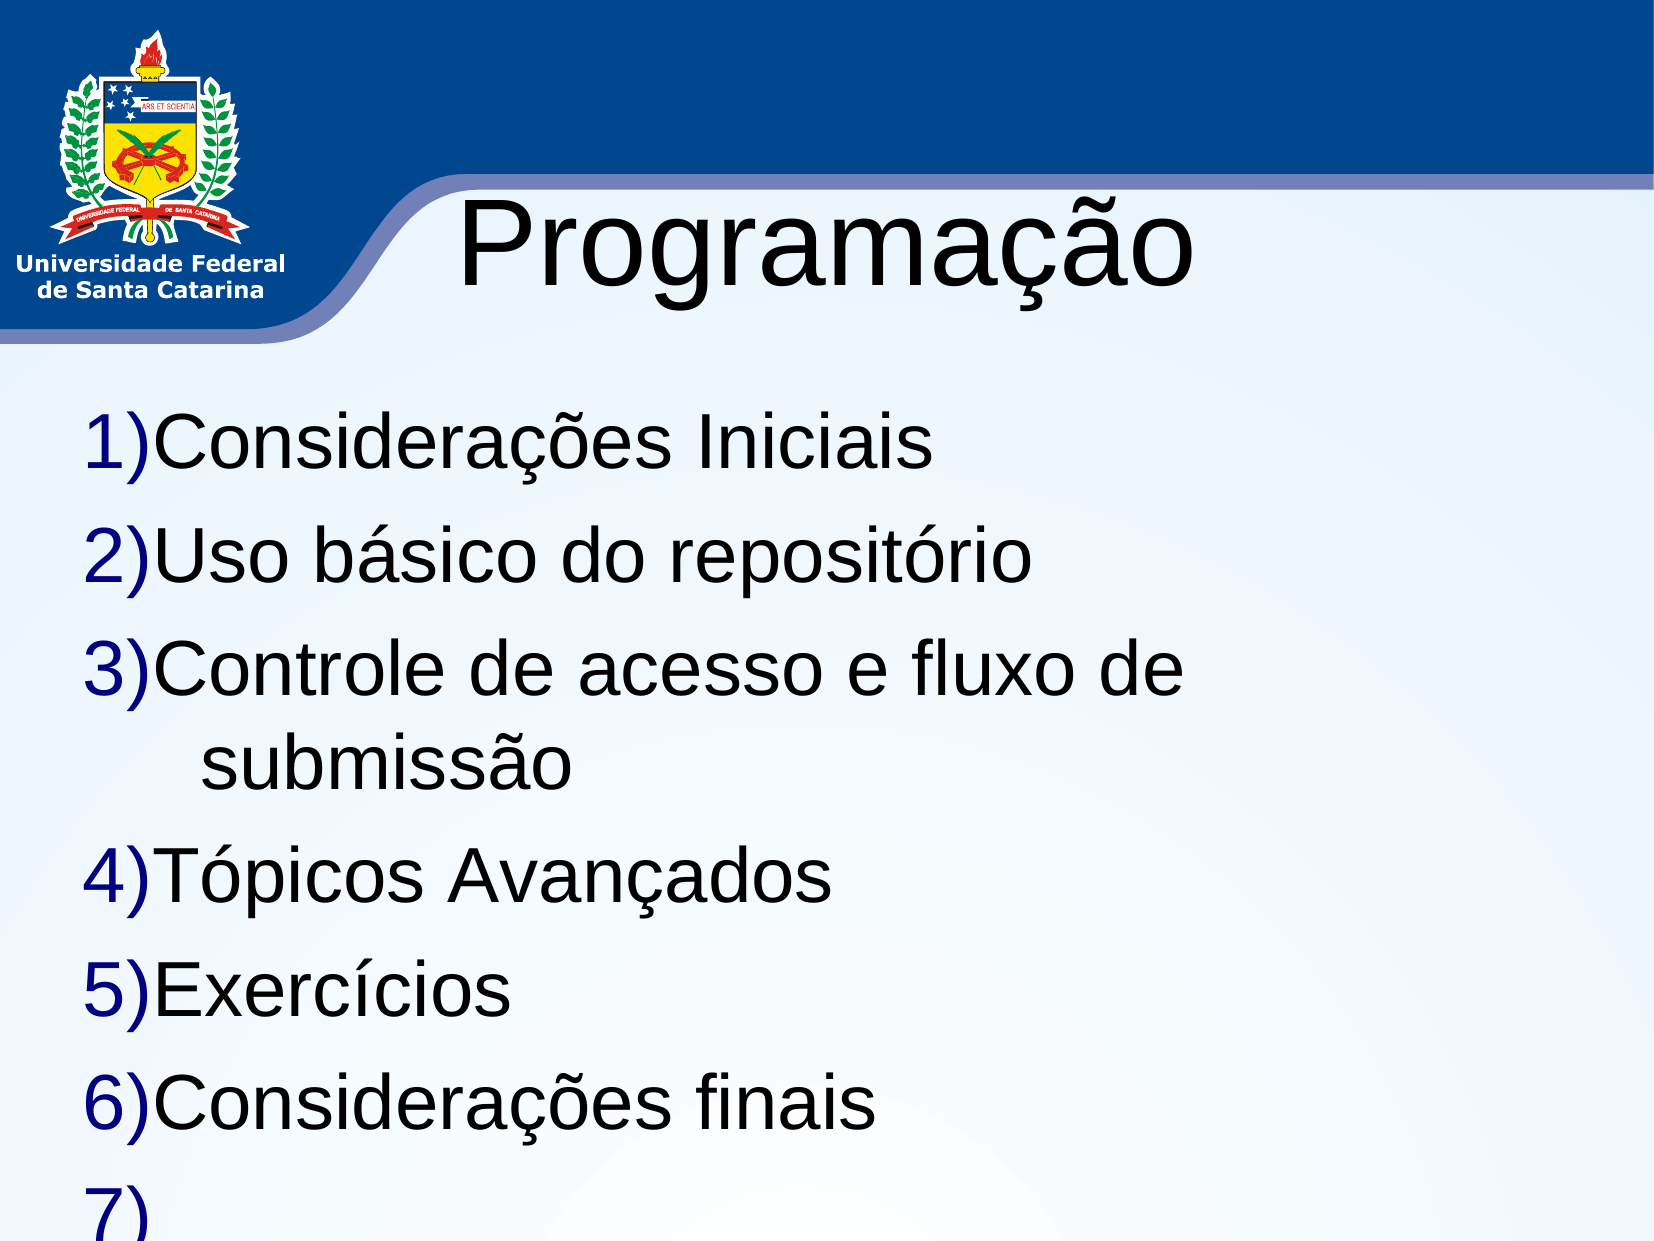

# Programação
Considerações Iniciais
Uso básico do repositório
Controle de acesso e fluxo de submissão
Tópicos Avançados
Exercícios
Considerações finais